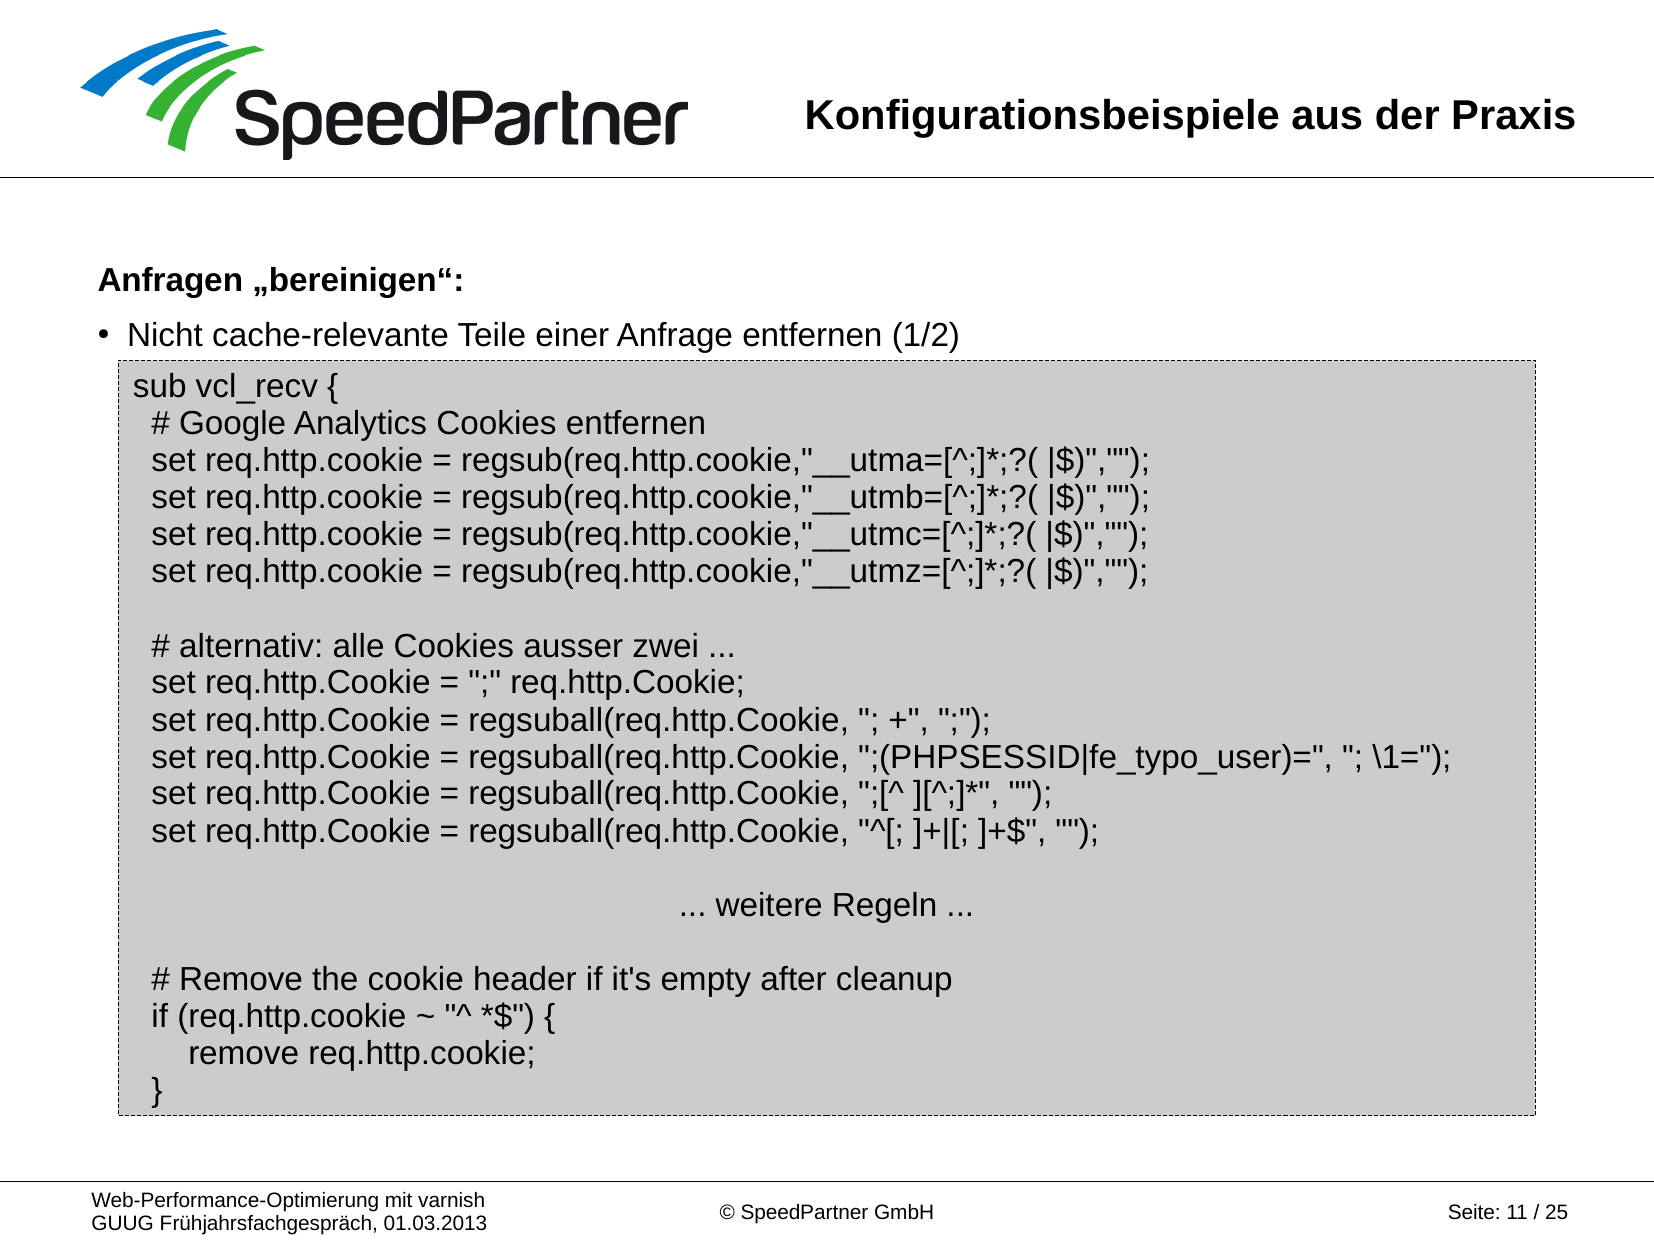

# Konfigurationsbeispiele aus der Praxis
Anfragen „bereinigen“:
Nicht cache-relevante Teile einer Anfrage entfernen (1/2)
sub vcl_recv {
 # Google Analytics Cookies entfernen
 set req.http.cookie = regsub(req.http.cookie,"__utma=[^;]*;?( |$)","");
 set req.http.cookie = regsub(req.http.cookie,"__utmb=[^;]*;?( |$)","");
 set req.http.cookie = regsub(req.http.cookie,"__utmc=[^;]*;?( |$)","");
 set req.http.cookie = regsub(req.http.cookie,"__utmz=[^;]*;?( |$)","");
 # alternativ: alle Cookies ausser zwei ...
 set req.http.Cookie = ";" req.http.Cookie;
 set req.http.Cookie = regsuball(req.http.Cookie, "; +", ";");
 set req.http.Cookie = regsuball(req.http.Cookie, ";(PHPSESSID|fe_typo_user)=", "; \1=");
 set req.http.Cookie = regsuball(req.http.Cookie, ";[^ ][^;]*", "");
 set req.http.Cookie = regsuball(req.http.Cookie, "^[; ]+|[; ]+$", "");
... weitere Regeln ...
 # Remove the cookie header if it's empty after cleanup
 if (req.http.cookie ~ "^ *$") {
 remove req.http.cookie;
 }